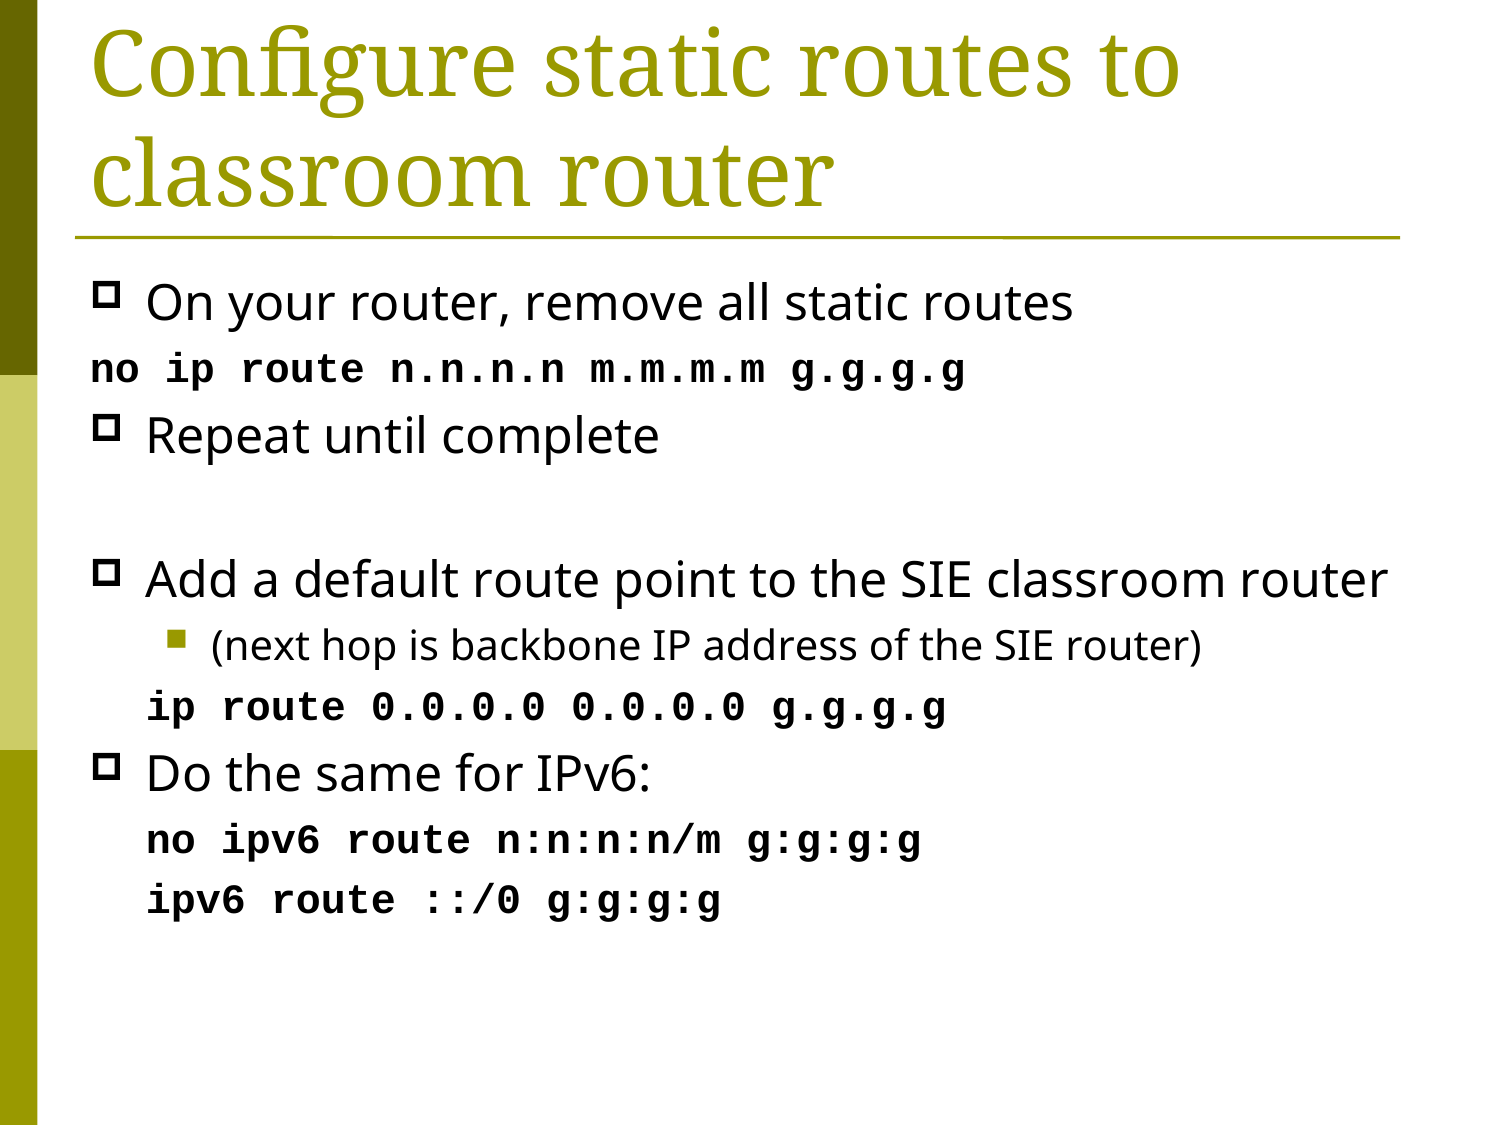

# Configure static routes to classroom router
On your router, remove all static routes
no ip route n.n.n.n m.m.m.m g.g.g.g
Repeat until complete
Add a default route point to the SIE classroom router
(next hop is backbone IP address of the SIE router)
	ip route 0.0.0.0 0.0.0.0 g.g.g.g
Do the same for IPv6:
	no ipv6 route n:n:n:n/m g:g:g:g
	ipv6 route ::/0 g:g:g:g